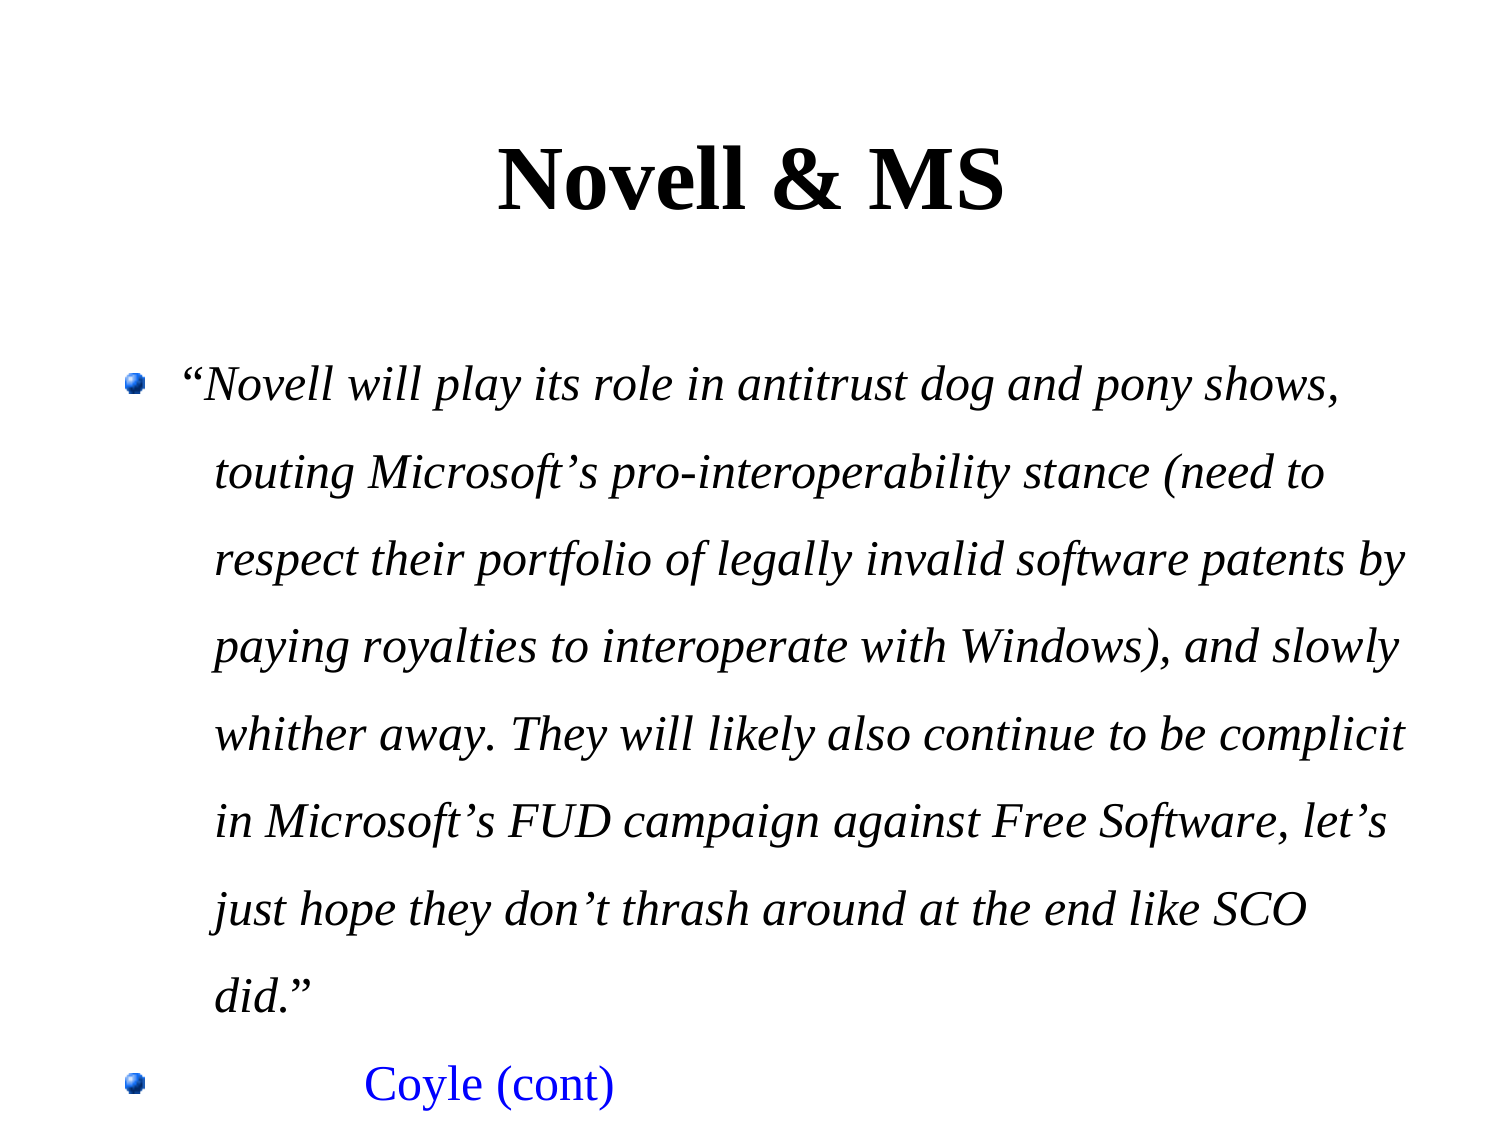

# Novell & MS
 “Novell will play its role in antitrust dog and pony shows, touting Microsoft’s pro-interoperability stance (need to respect their portfolio of legally invalid software patents by paying royalties to interoperate with Windows), and slowly whither away. They will likely also continue to be complicit in Microsoft’s FUD campaign against Free Software, let’s just hope they don’t thrash around at the end like SCO did.”
	Coyle (cont)